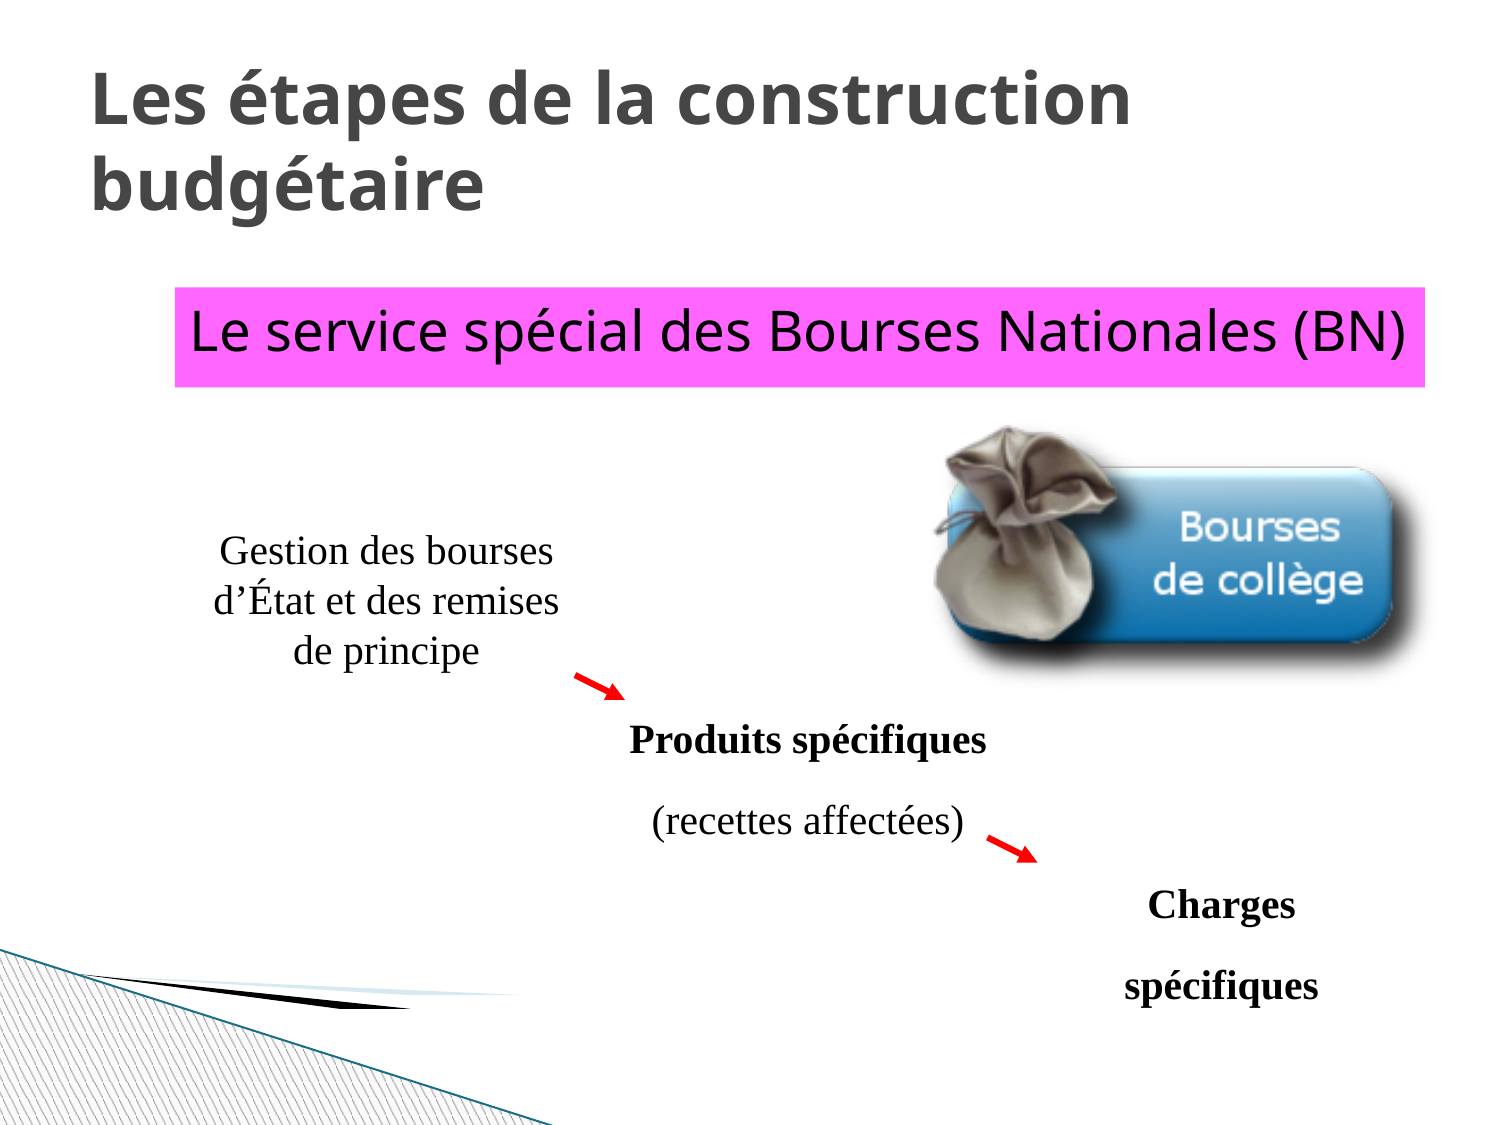

Les étapes de la construction budgétaire
# Le service spécial des Bourses Nationales (BN)
Gestion des bourses d’État et des remises de principe
Produits spécifiques
(recettes affectées)
Charges
spécifiques